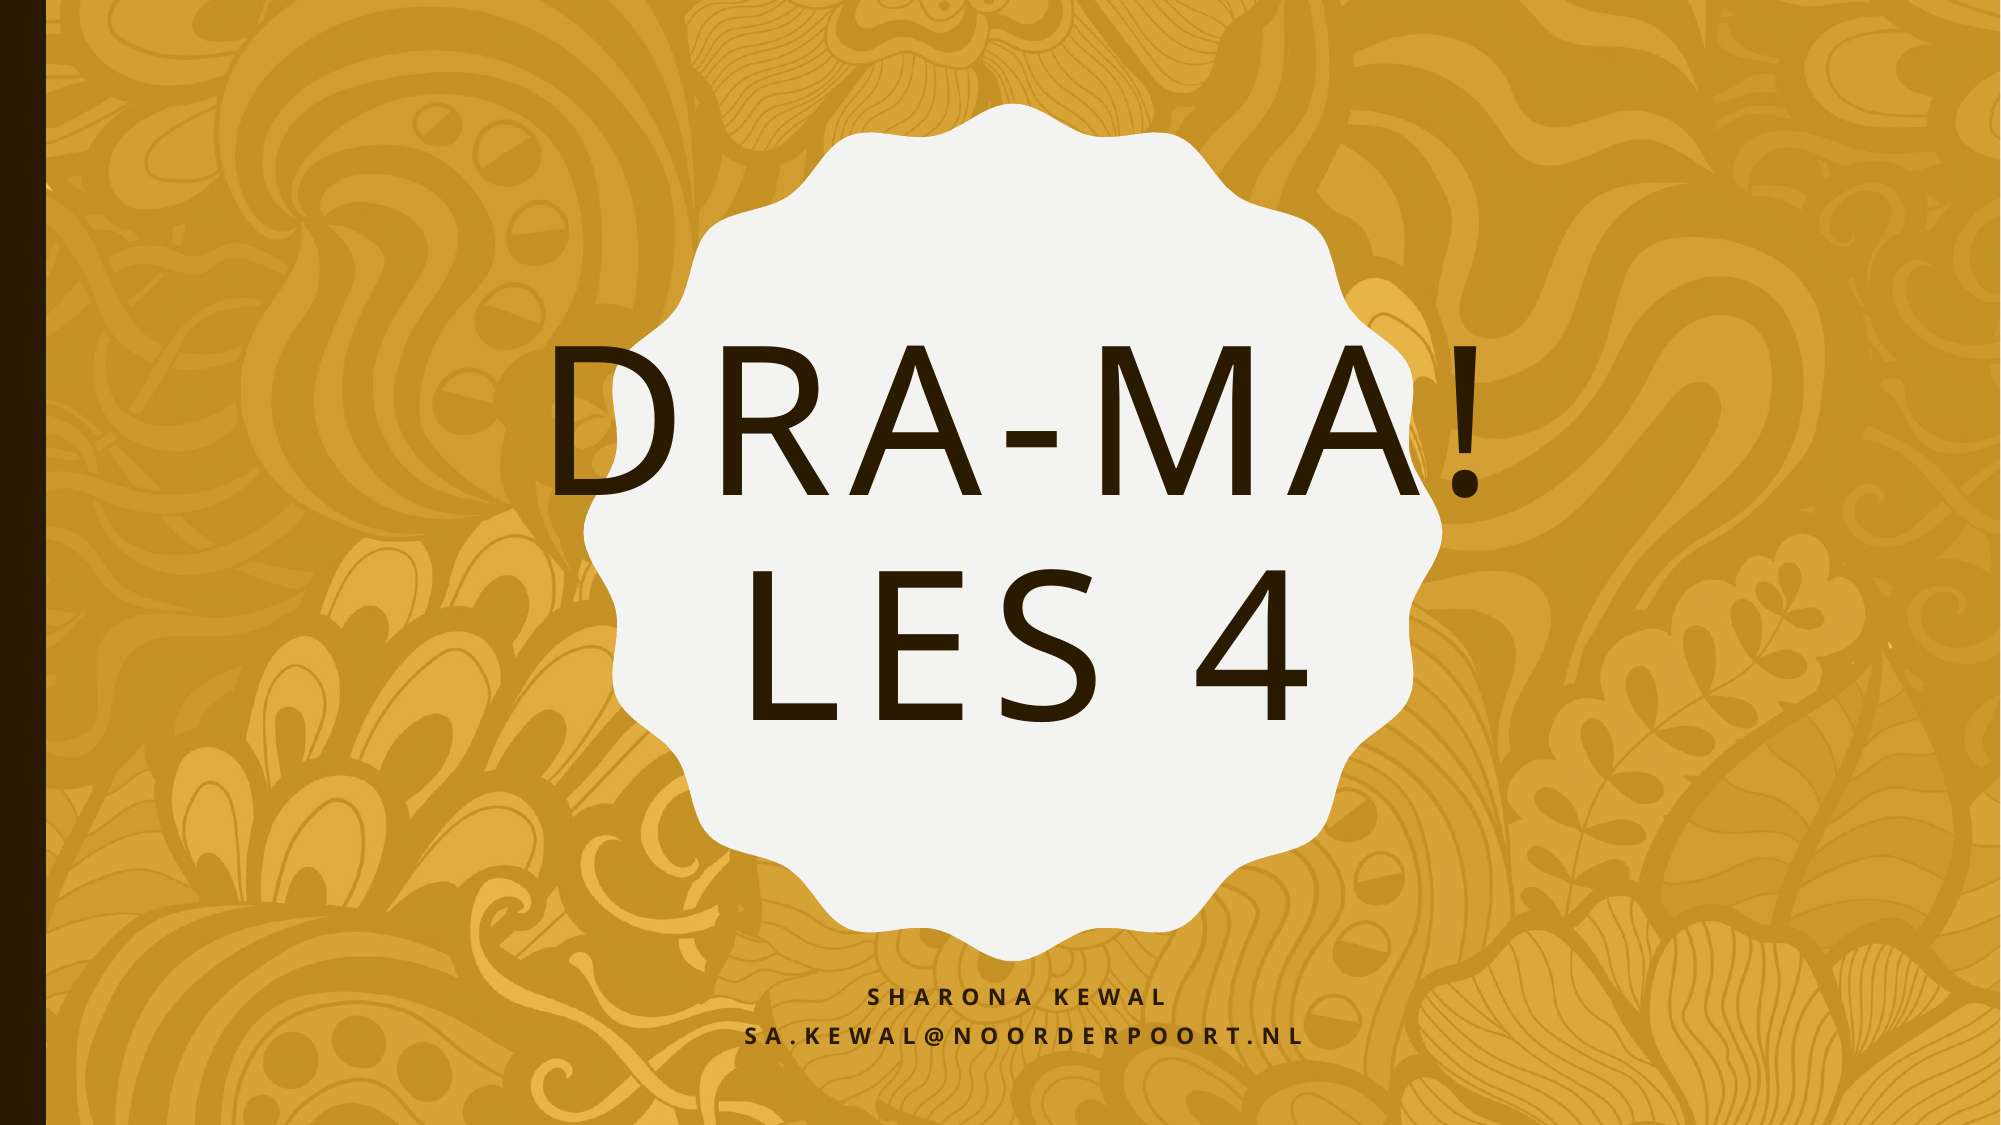

# Dra-ma! les 4
Sharona Kewal
Sa.kewal@noorderpoort.nl